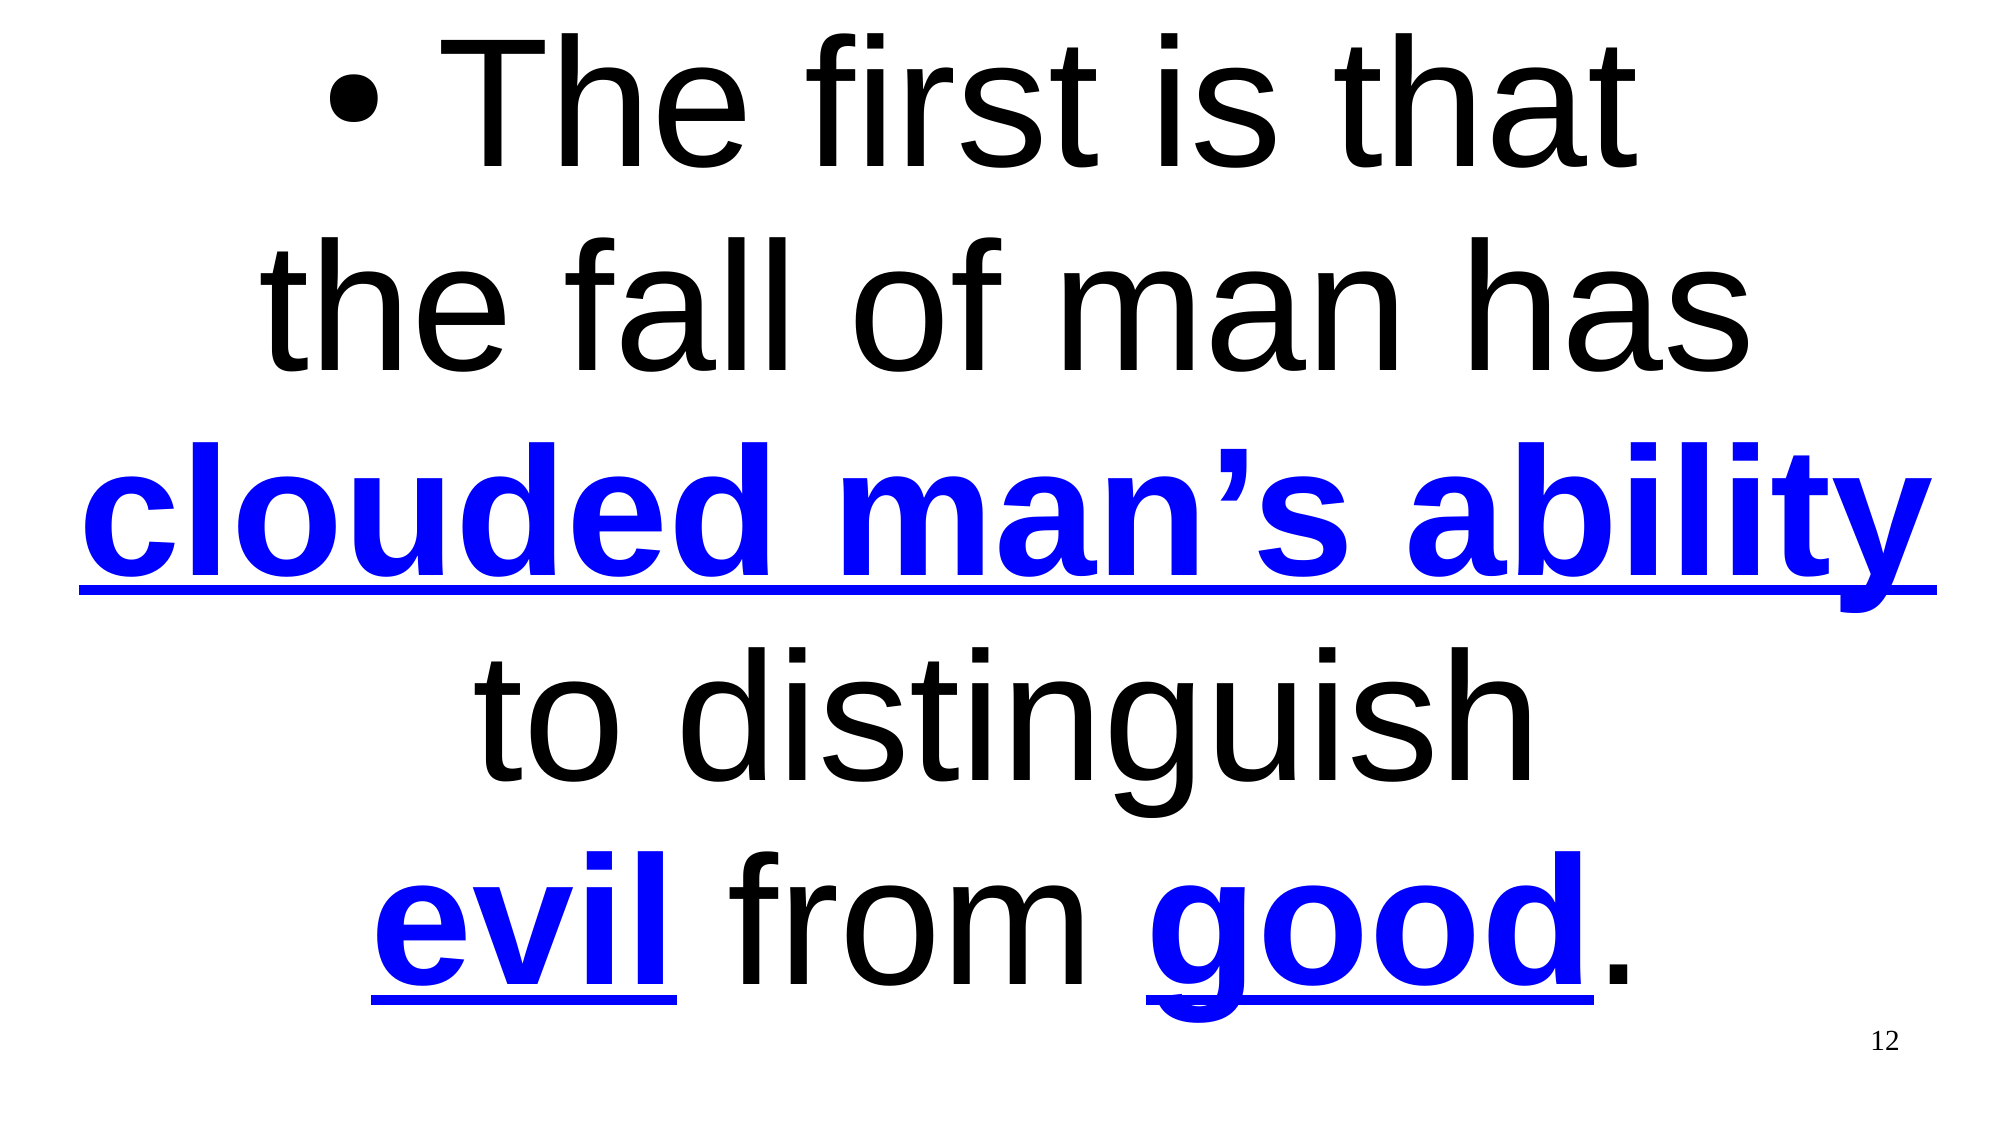

# The first is that the fall of man has clouded man’s ability to distinguish evil from good.
12